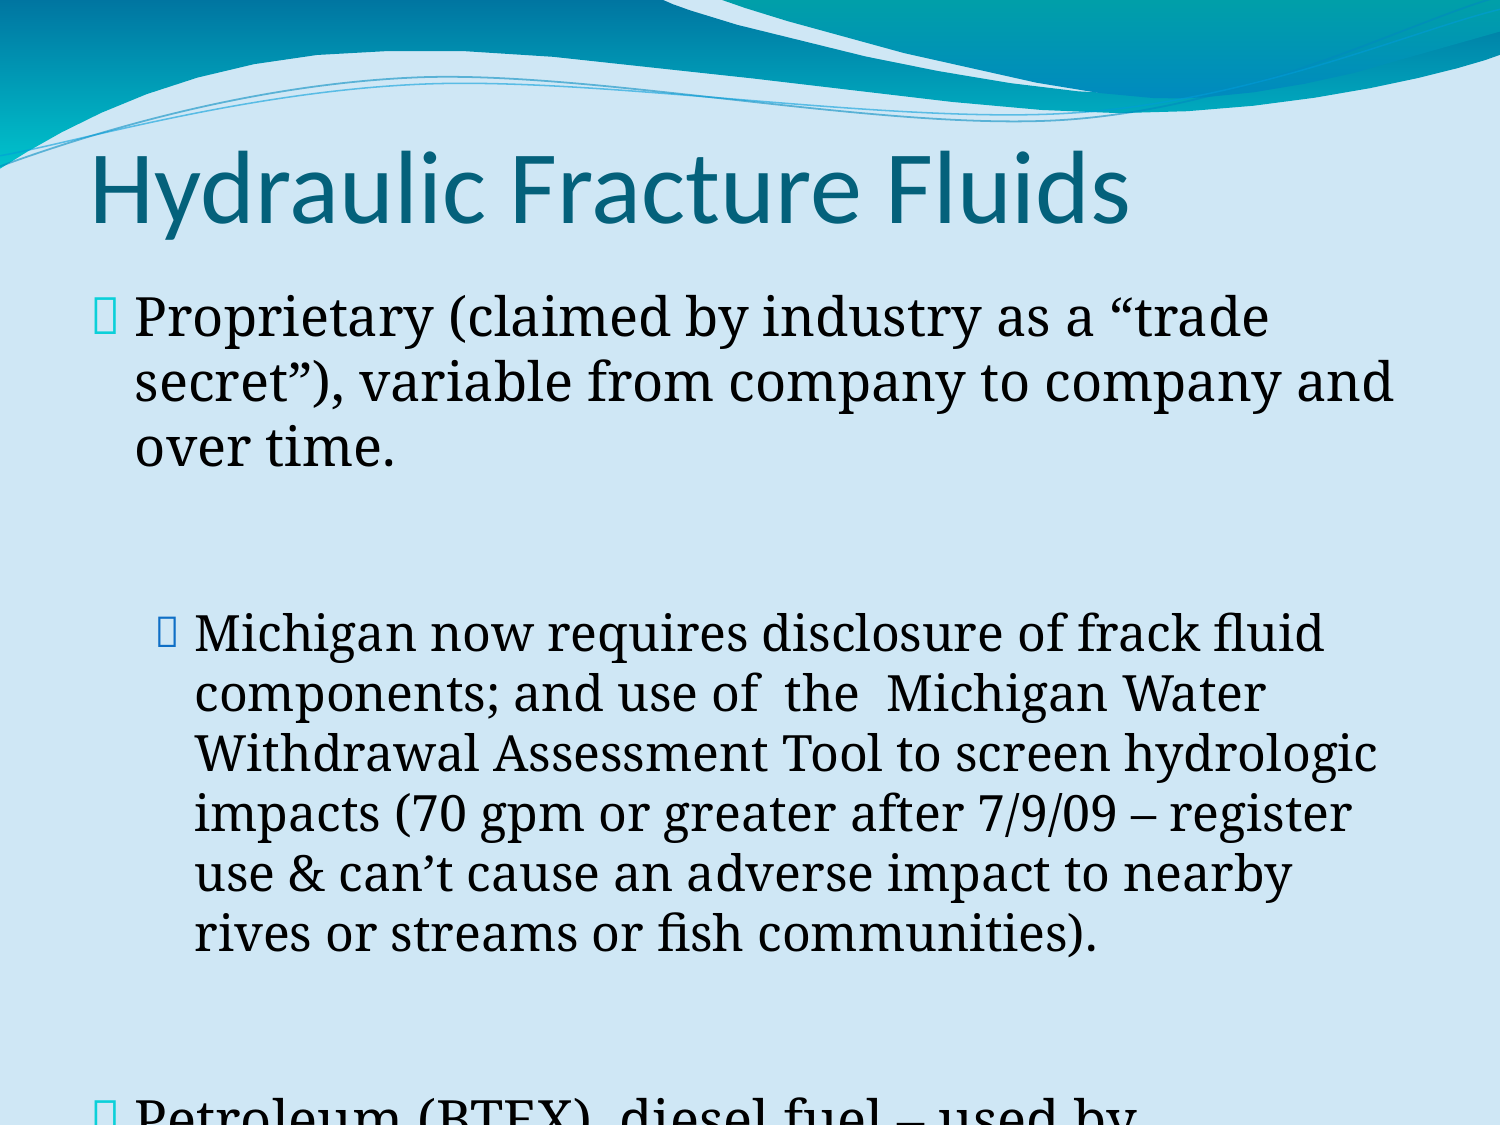

# Hydraulic Fracture Fluids
Proprietary (claimed by industry as a “trade secret”), variable from company to company and over time.
Michigan now requires disclosure of frack fluid components; and use of the Michigan Water Withdrawal Assessment Tool to screen hydrologic impacts (70 gpm or greater after 7/9/09 – register use & can’t cause an adverse impact to nearby rives or streams or fish communities).
Petroleum (BTEX), diesel fuel – used by Halliburton & BJ Services from 2005-2007 in 15 states